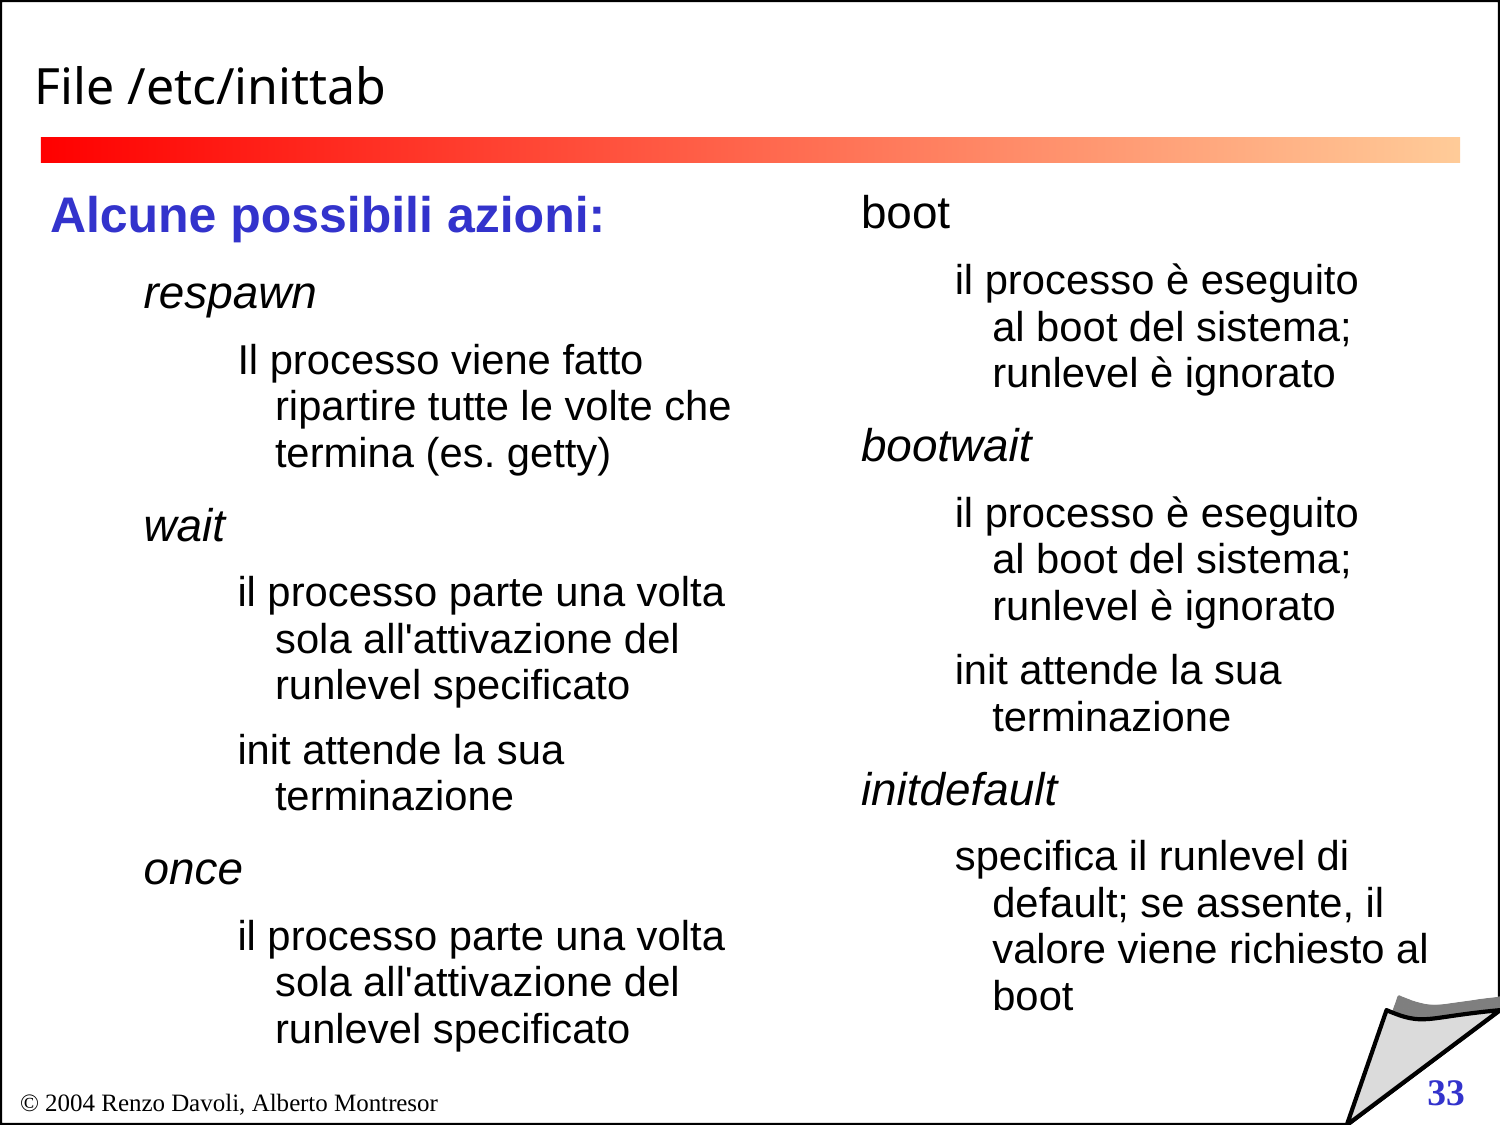

# File /etc/inittab
Alcune possibili azioni:
respawn
Il processo viene fatto ripartire tutte le volte che termina (es. getty)
wait
il processo parte una volta sola all'attivazione del runlevel specificato
init attende la sua terminazione
once
il processo parte una volta sola all'attivazione del runlevel specificato
boot
il processo è eseguito
al boot del sistema; runlevel è ignorato
bootwait
il processo è eseguito
al boot del sistema; runlevel è ignorato
init attende la sua terminazione
initdefault
specifica il runlevel di default; se assente, il valore viene richiesto al boot